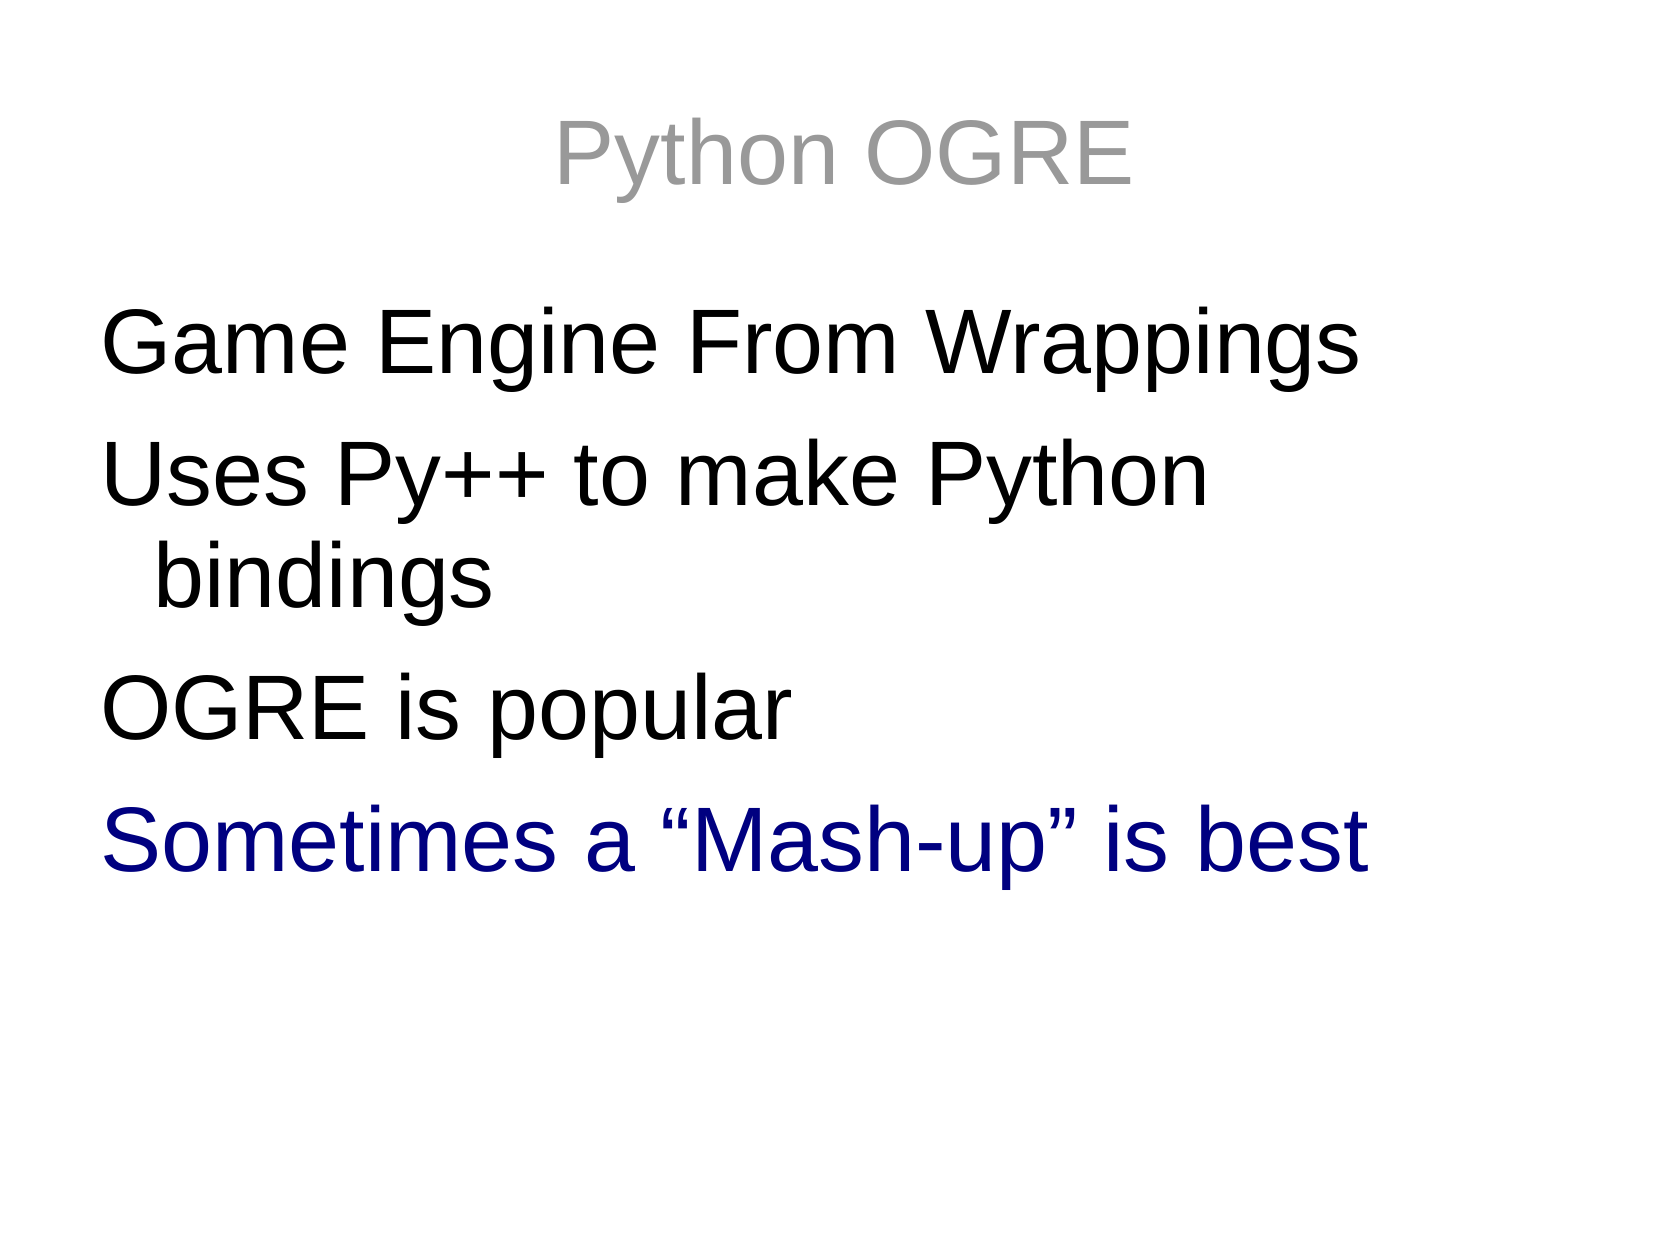

# Python OGRE
Game Engine From Wrappings
Uses Py++ to make Python bindings
OGRE is popular
Sometimes a “Mash-up” is best